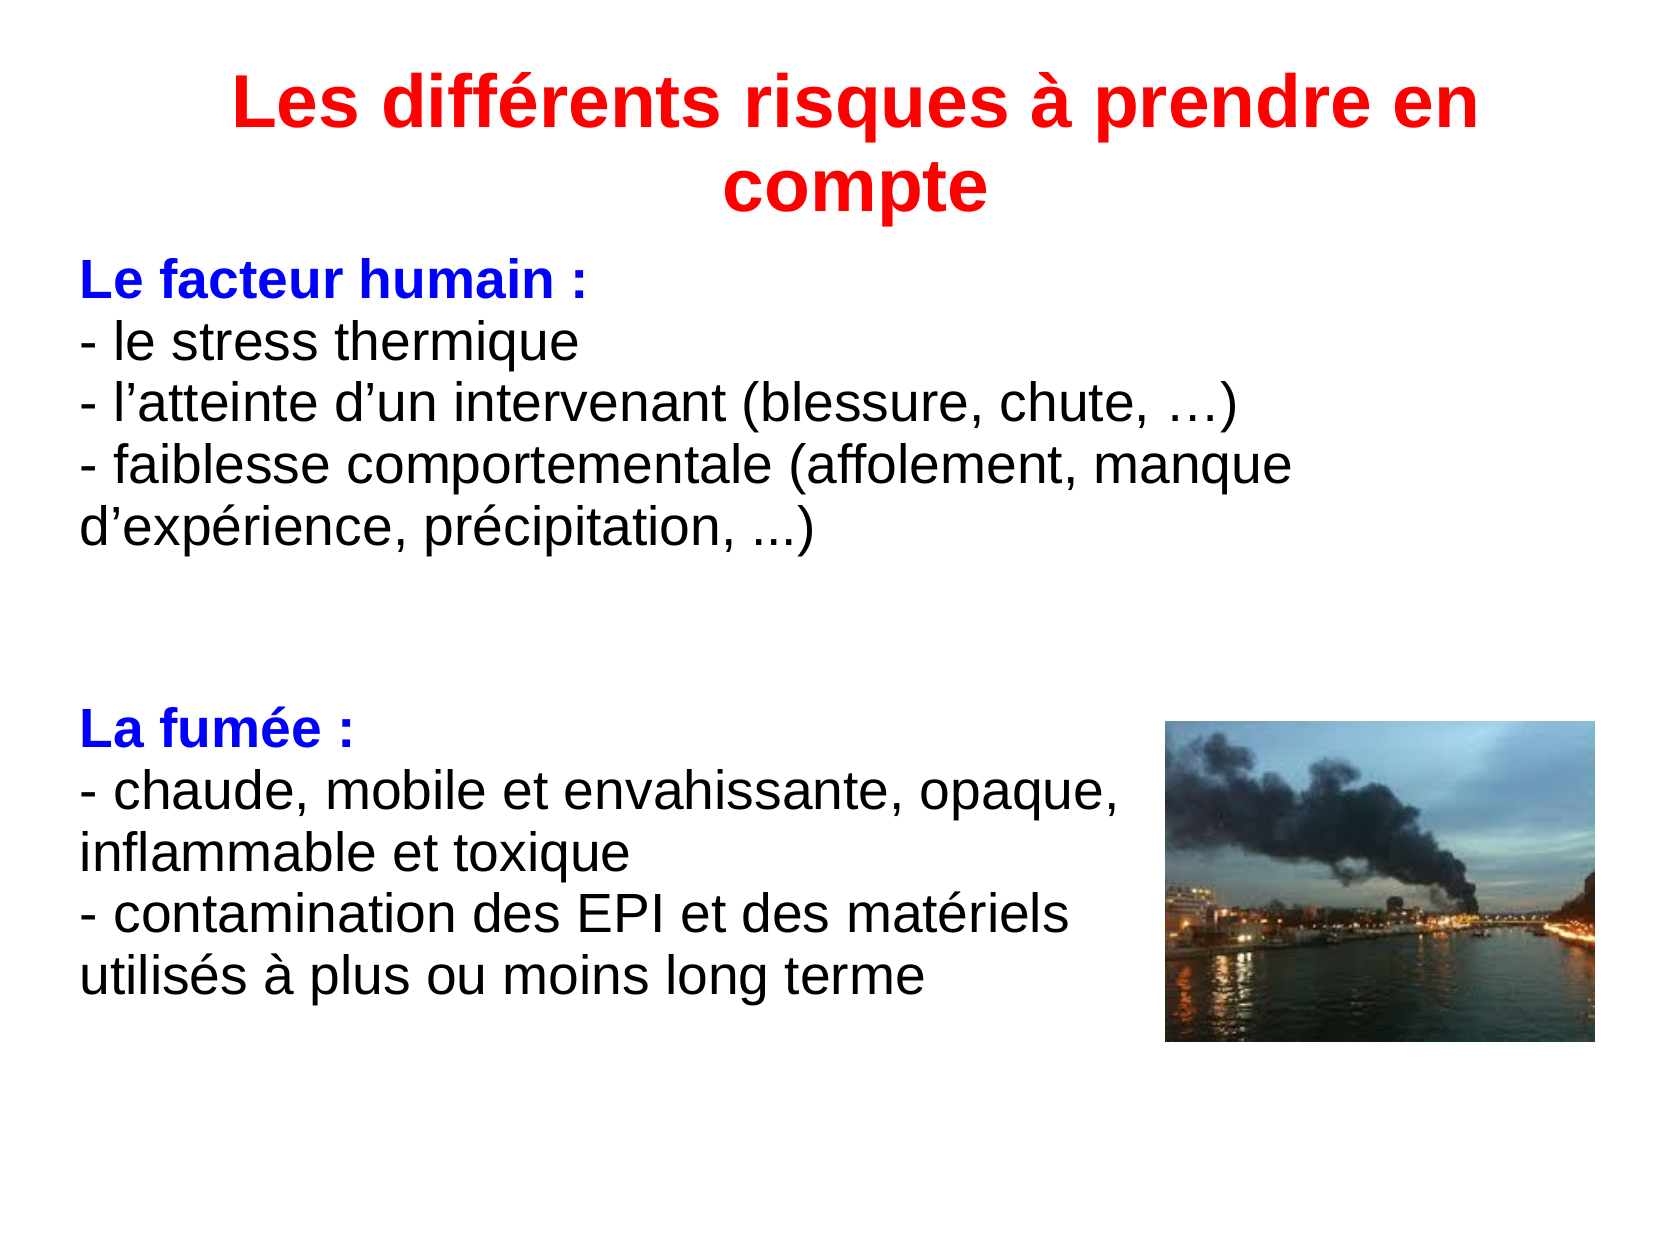

Les différents risques à prendre en compte
Le facteur humain :
- le stress thermique
- l’atteinte d’un intervenant (blessure, chute, …)
- faiblesse comportementale (affolement, manque d’expérience, précipitation, ...)
La fumée :
- chaude, mobile et envahissante, opaque, inflammable et toxique
- contamination des EPI et des matériels utilisés à plus ou moins long terme